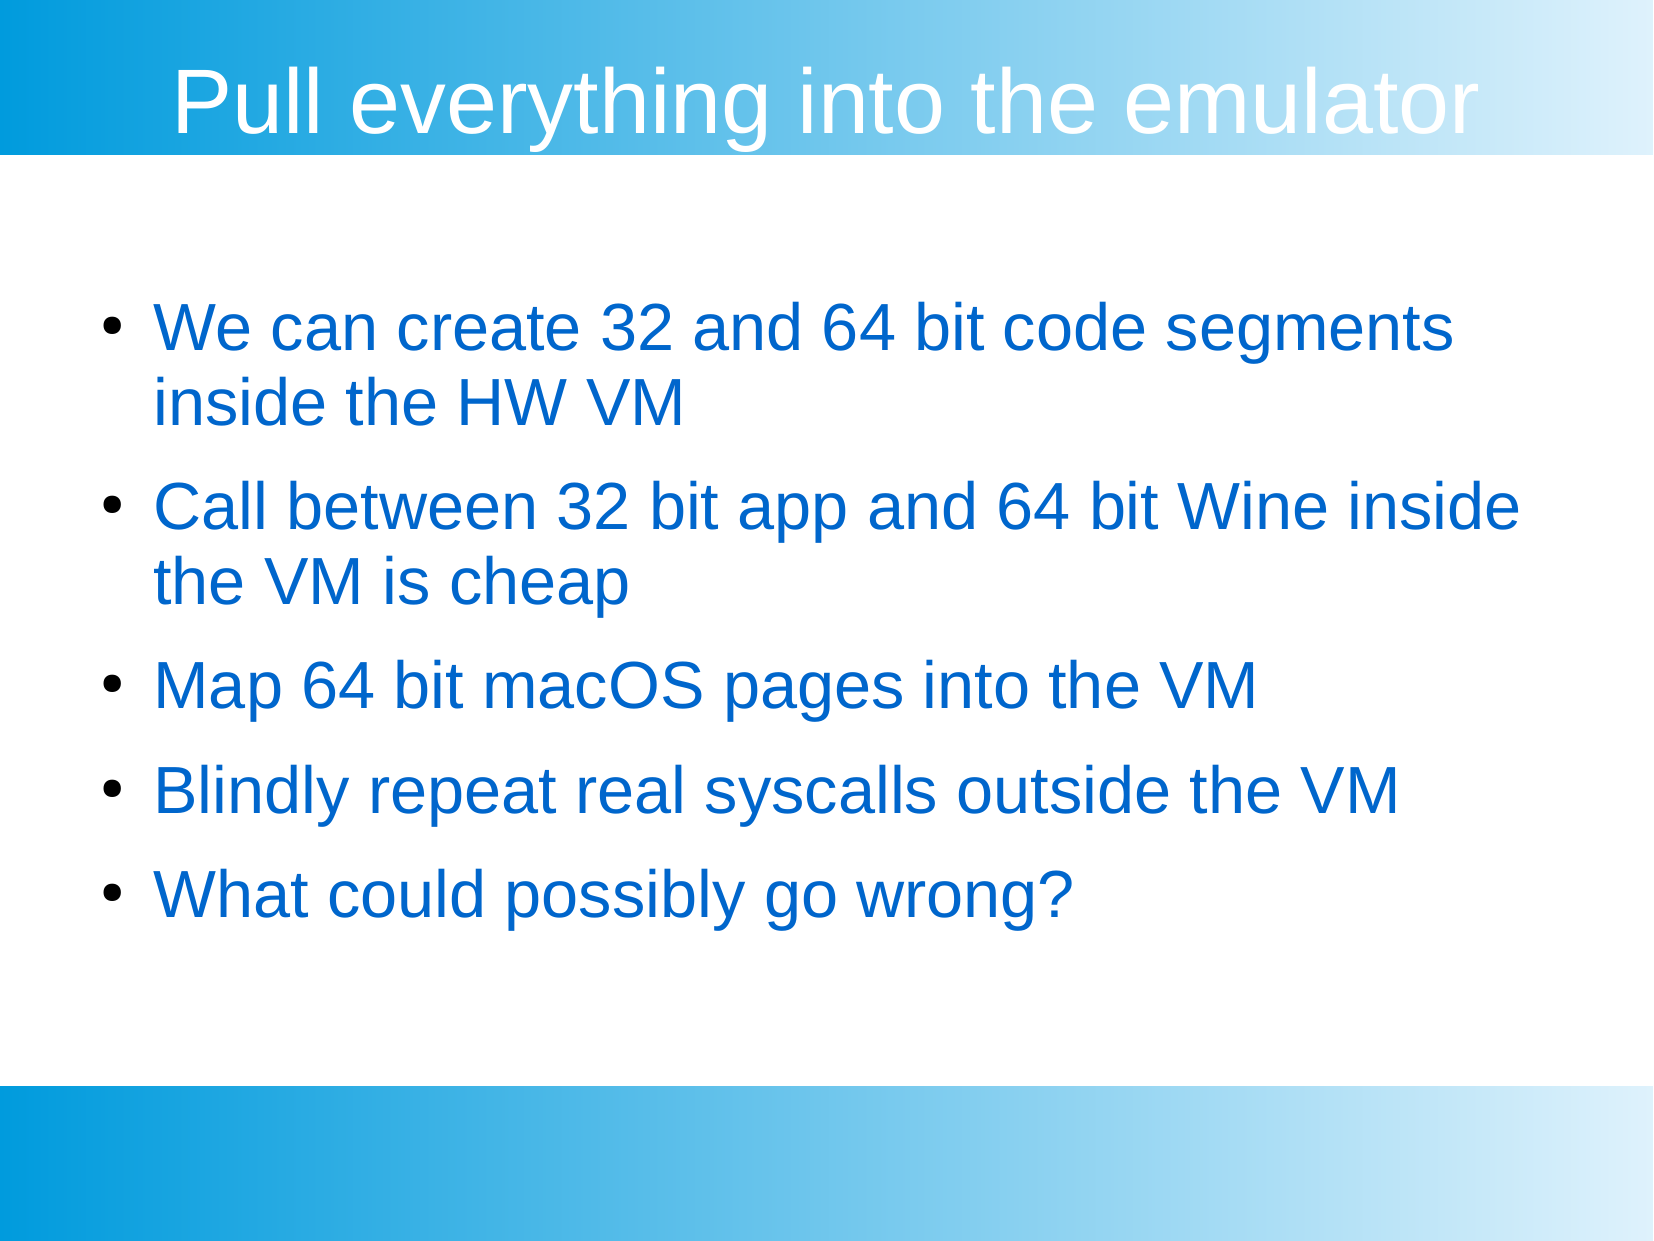

# Pull everything into the emulator
We can create 32 and 64 bit code segments inside the HW VM
Call between 32 bit app and 64 bit Wine inside the VM is cheap
Map 64 bit macOS pages into the VM
Blindly repeat real syscalls outside the VM
What could possibly go wrong?